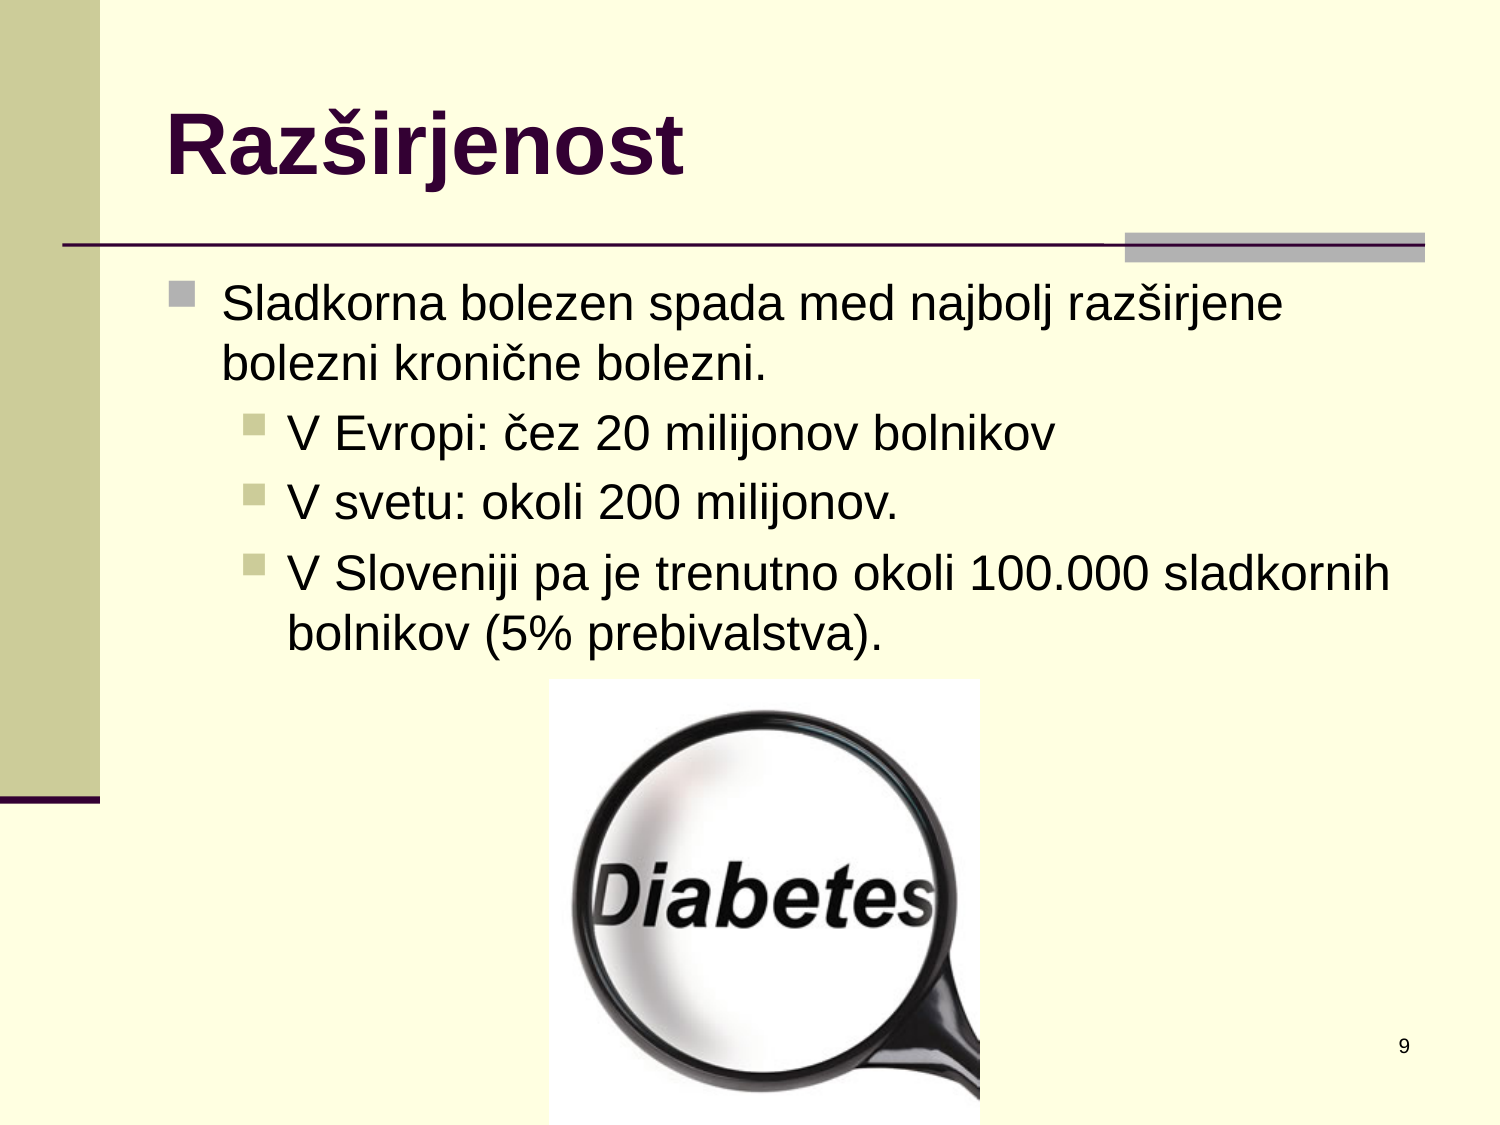

# Razširjenost
Sladkorna bolezen spada med najbolj razširjene bolezni kronične bolezni.
V Evropi: čez 20 milijonov bolnikov
V svetu: okoli 200 milijonov.
V Sloveniji pa je trenutno okoli 100.000 sladkornih bolnikov (5% prebivalstva).
Seminarska naloga-DIABETES